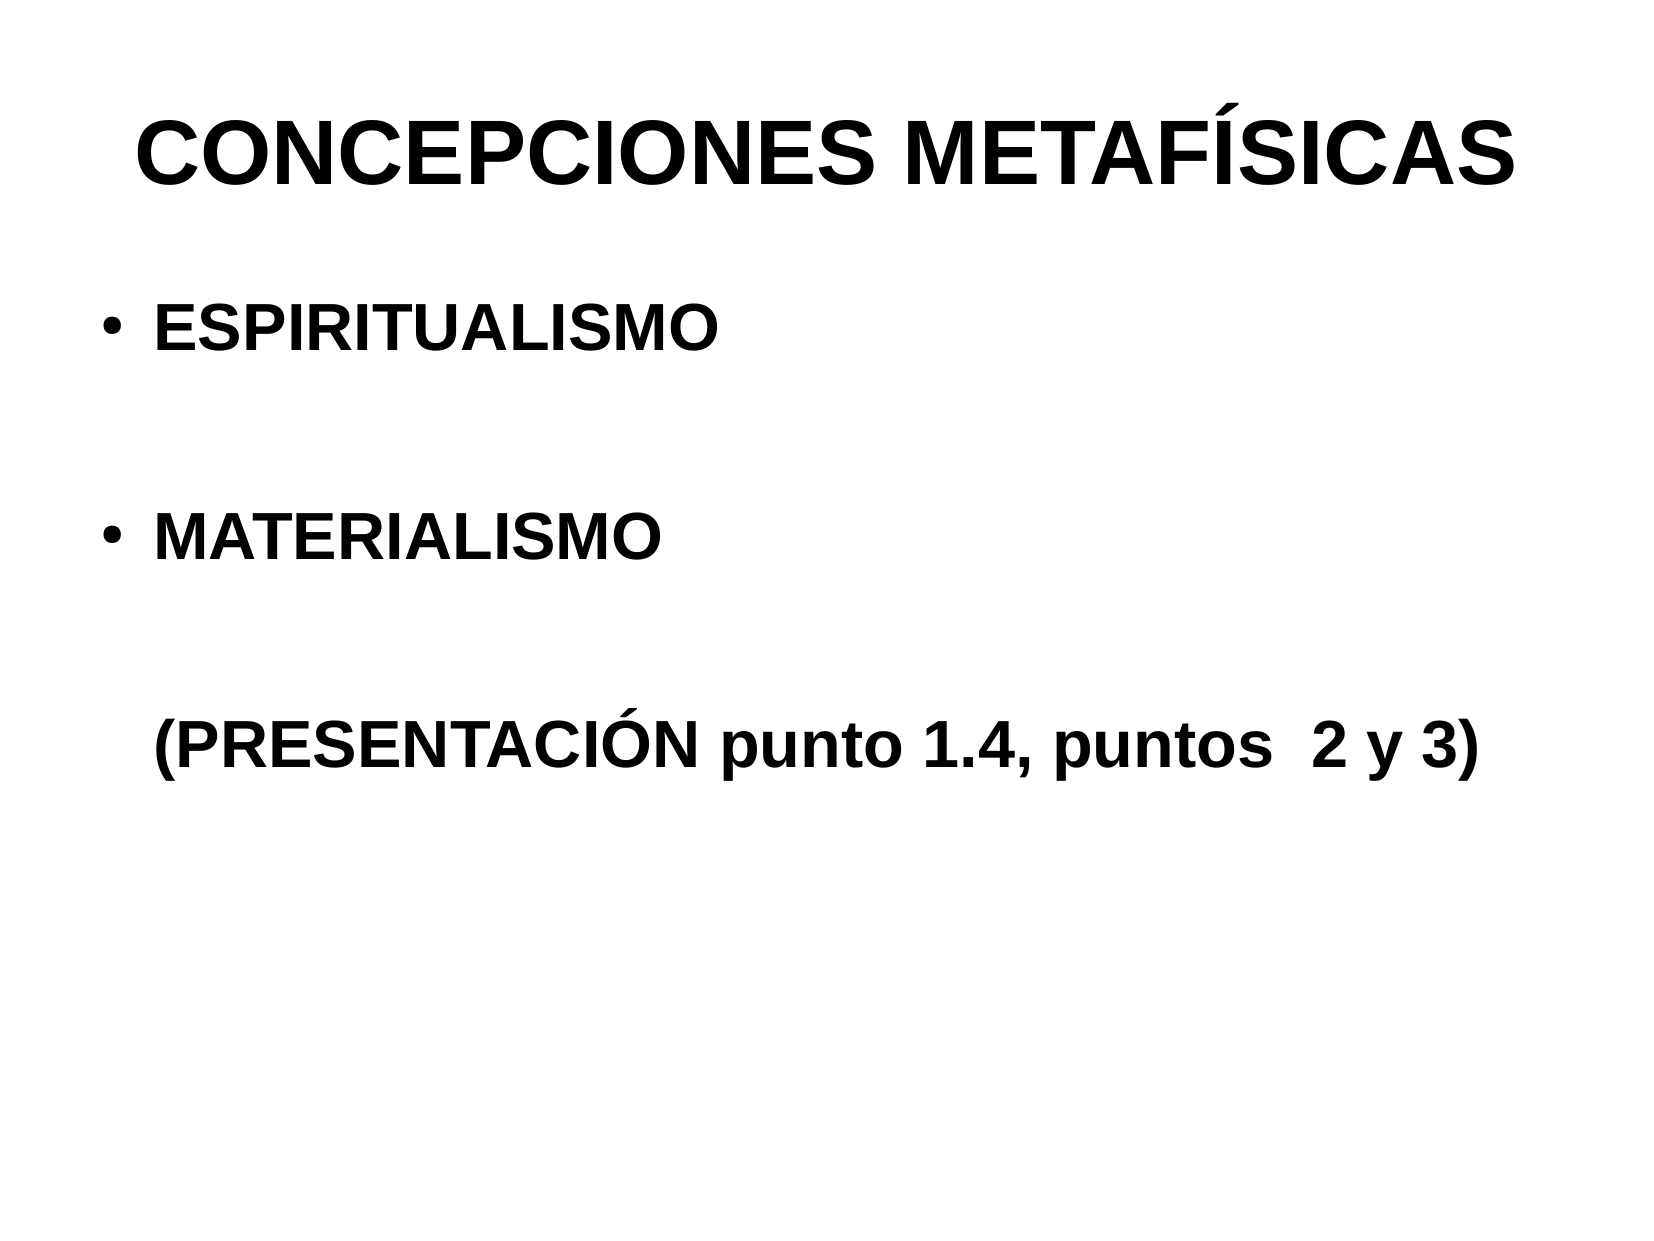

# CONCEPCIONES METAFÍSICAS
ESPIRITUALISMO
MATERIALISMO
(PRESENTACIÓN punto 1.4, puntos 2 y 3)